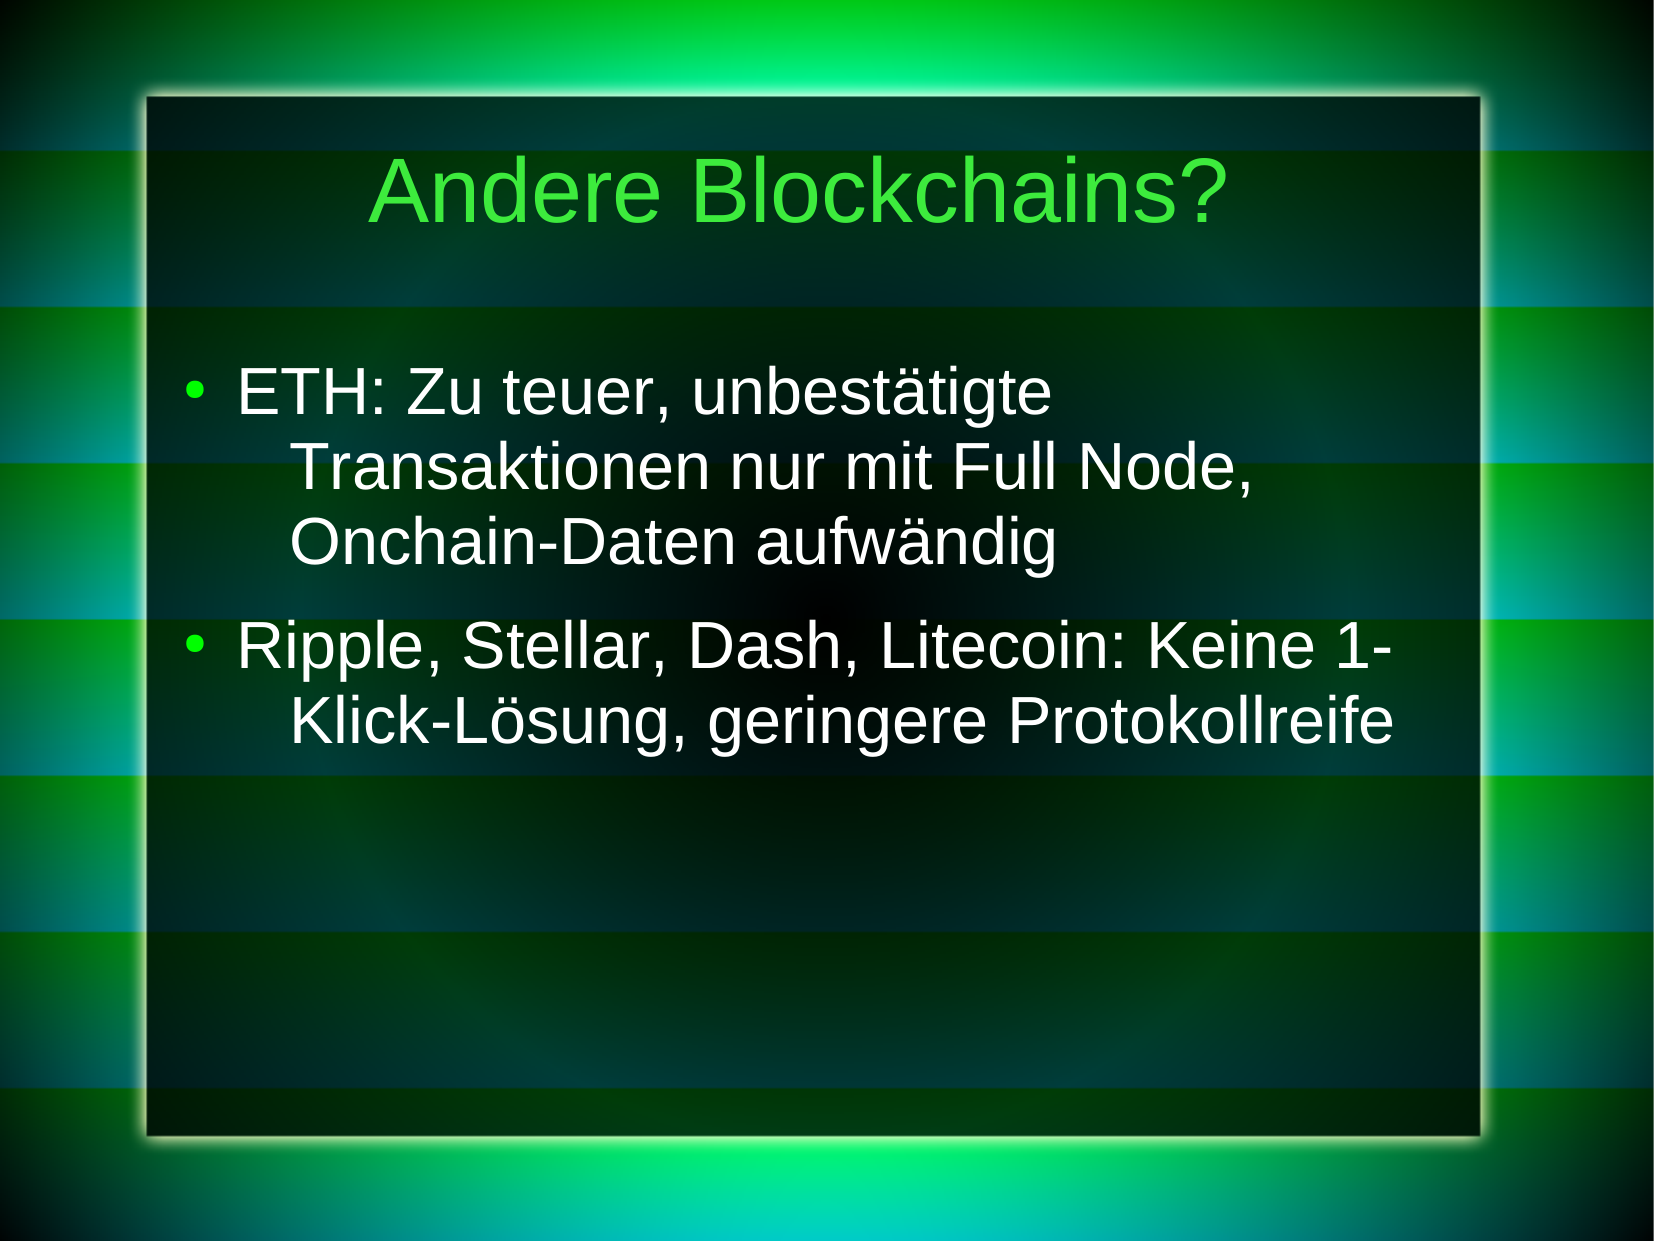

# Andere Blockchains?
ETH: Zu teuer, unbestätigte Transaktionen nur mit Full Node, Onchain-Daten aufwändig
Ripple, Stellar, Dash, Litecoin: Keine 1-Klick-Lösung, geringere Protokollreife